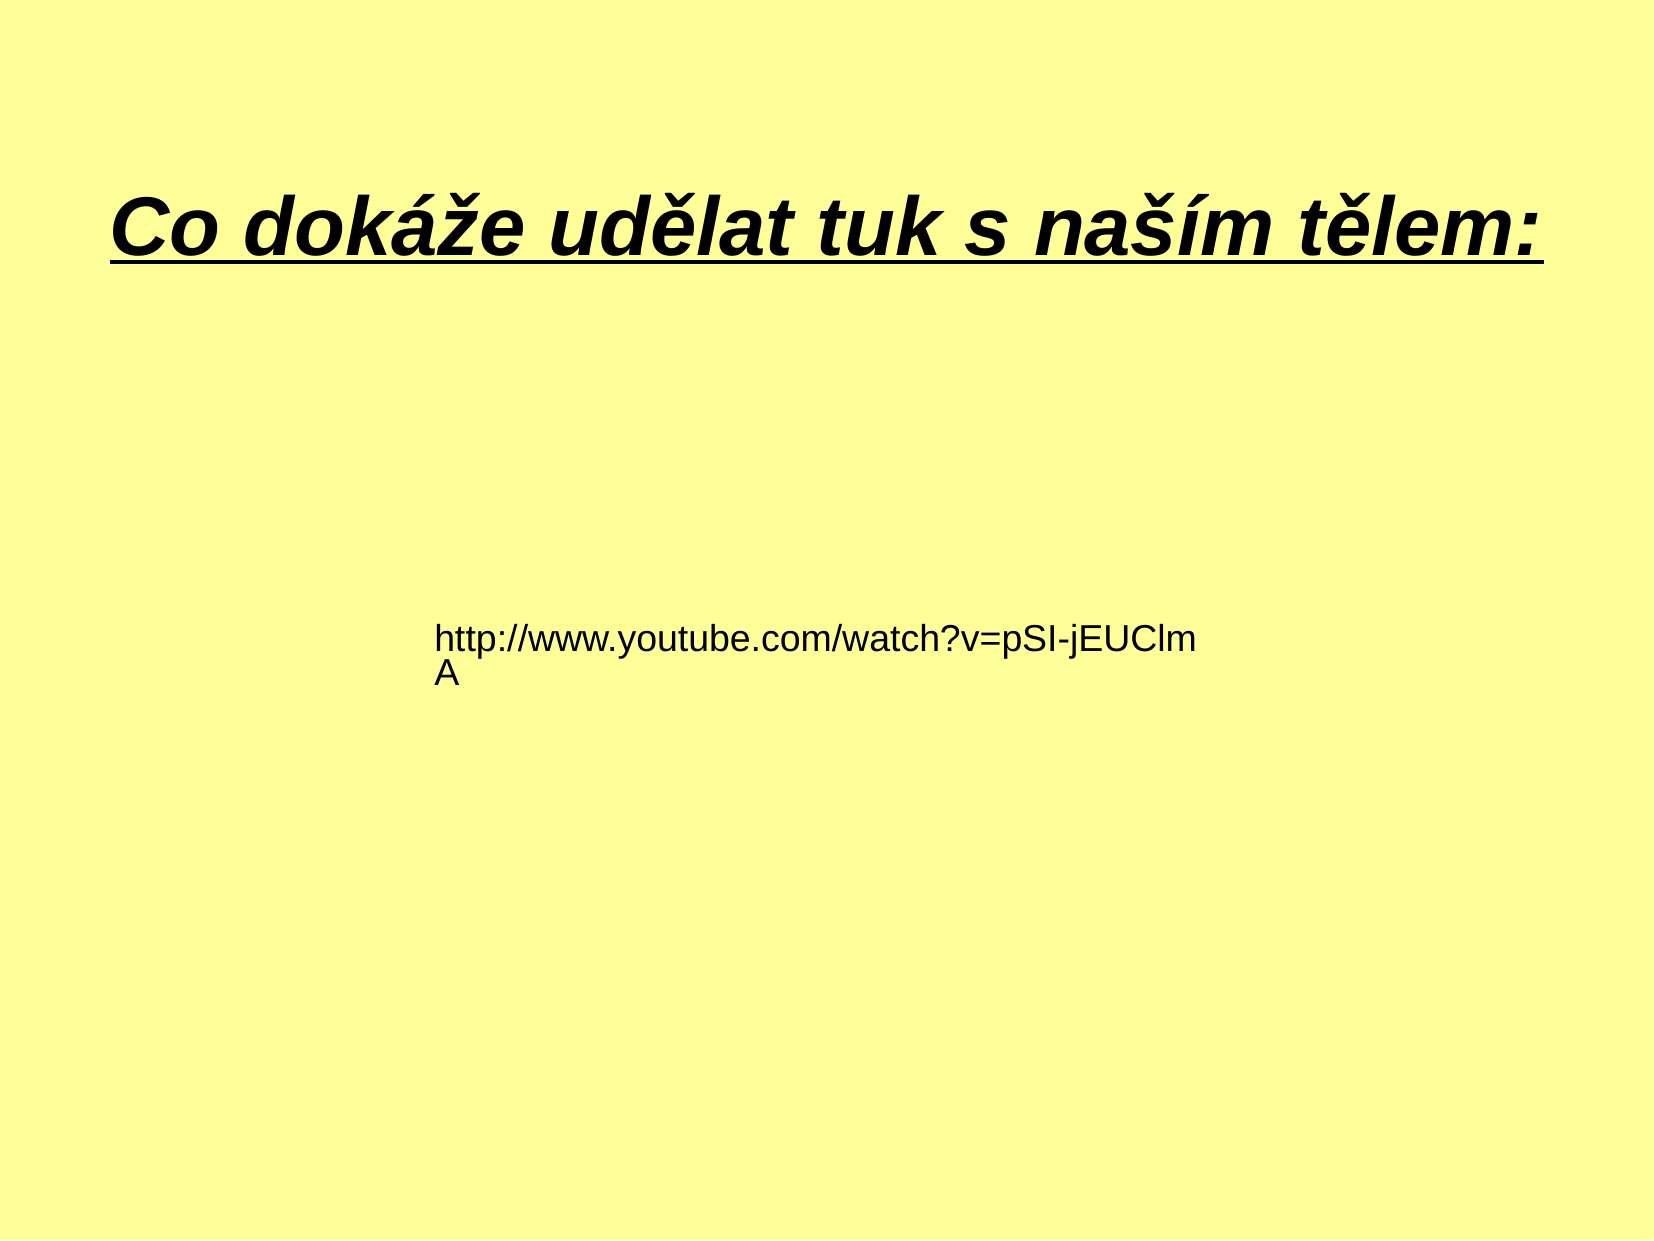

# Co dokáže udělat tuk s naším tělem:
http://www.youtube.com/watch?v=pSI-jEUClmA